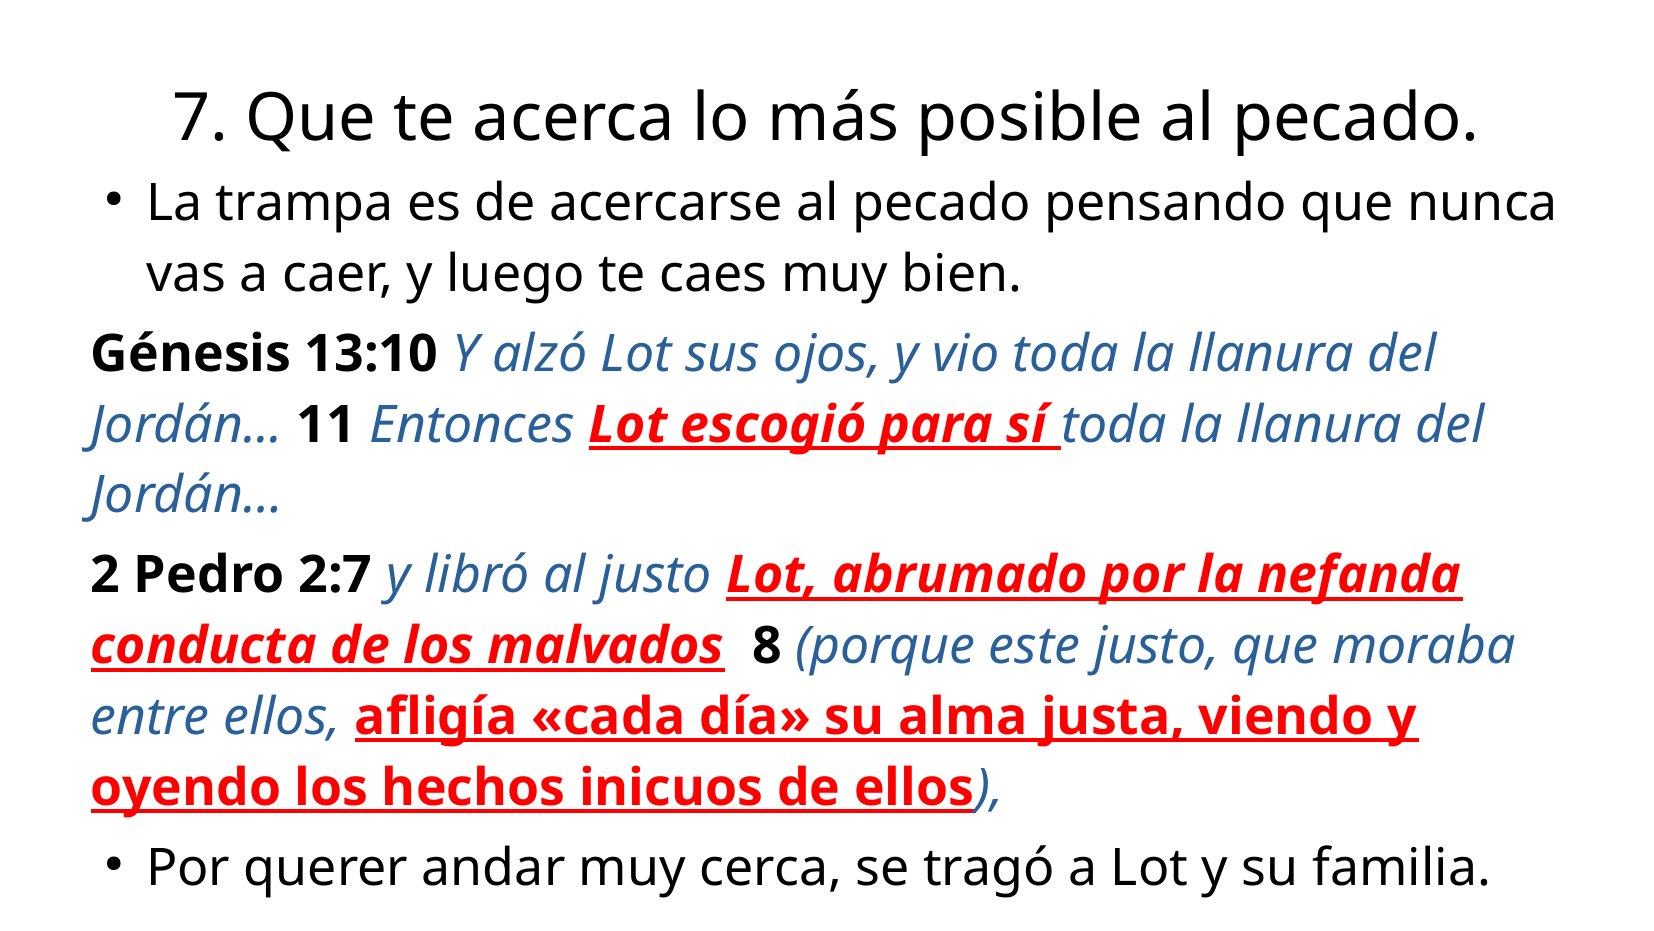

# 7. Que te acerca lo más posible al pecado.
La trampa es de acercarse al pecado pensando que nunca vas a caer, y luego te caes muy bien.
Génesis 13:10 Y alzó Lot sus ojos, y vio toda la llanura del Jordán... 11 Entonces Lot escogió para sí toda la llanura del Jordán…
2 Pedro 2:7 y libró al justo Lot, abrumado por la nefanda conducta de los malvados 8 (porque este justo, que moraba entre ellos, afligía «cada día» su alma justa, viendo y oyendo los hechos inicuos de ellos),
Por querer andar muy cerca, se tragó a Lot y su familia.